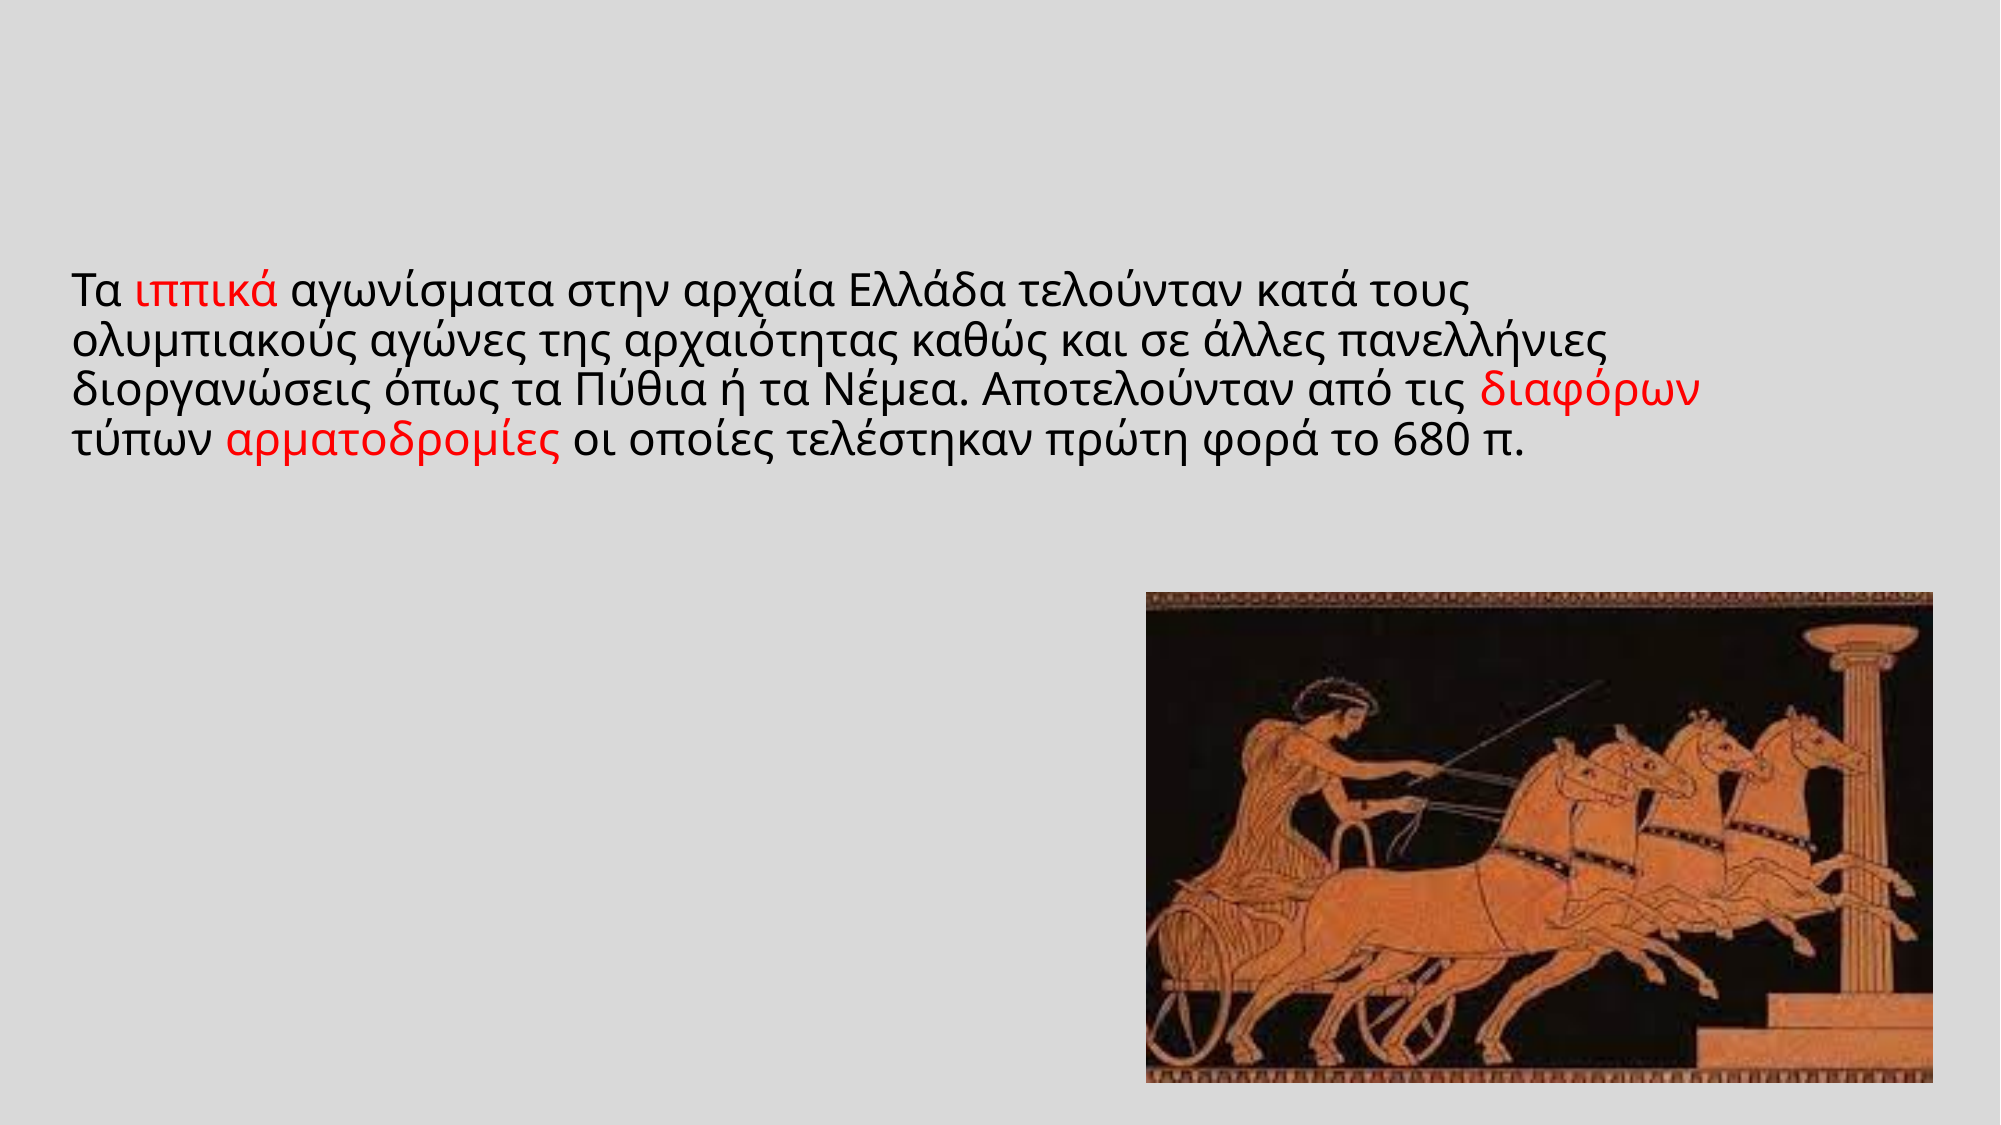

# Τα ιππικά αγωνίσματα στην αρχαία Ελλάδα τελούνταν κατά τους ολυμπιακούς αγώνες της αρχαιότητας καθώς και σε άλλες πανελλήνιες διοργανώσεις όπως τα Πύθια ή τα Νέμεα. Αποτελούνταν από τις διαφόρων τύπων αρματοδρομίες οι οποίες τελέστηκαν πρώτη φορά το 680 π.